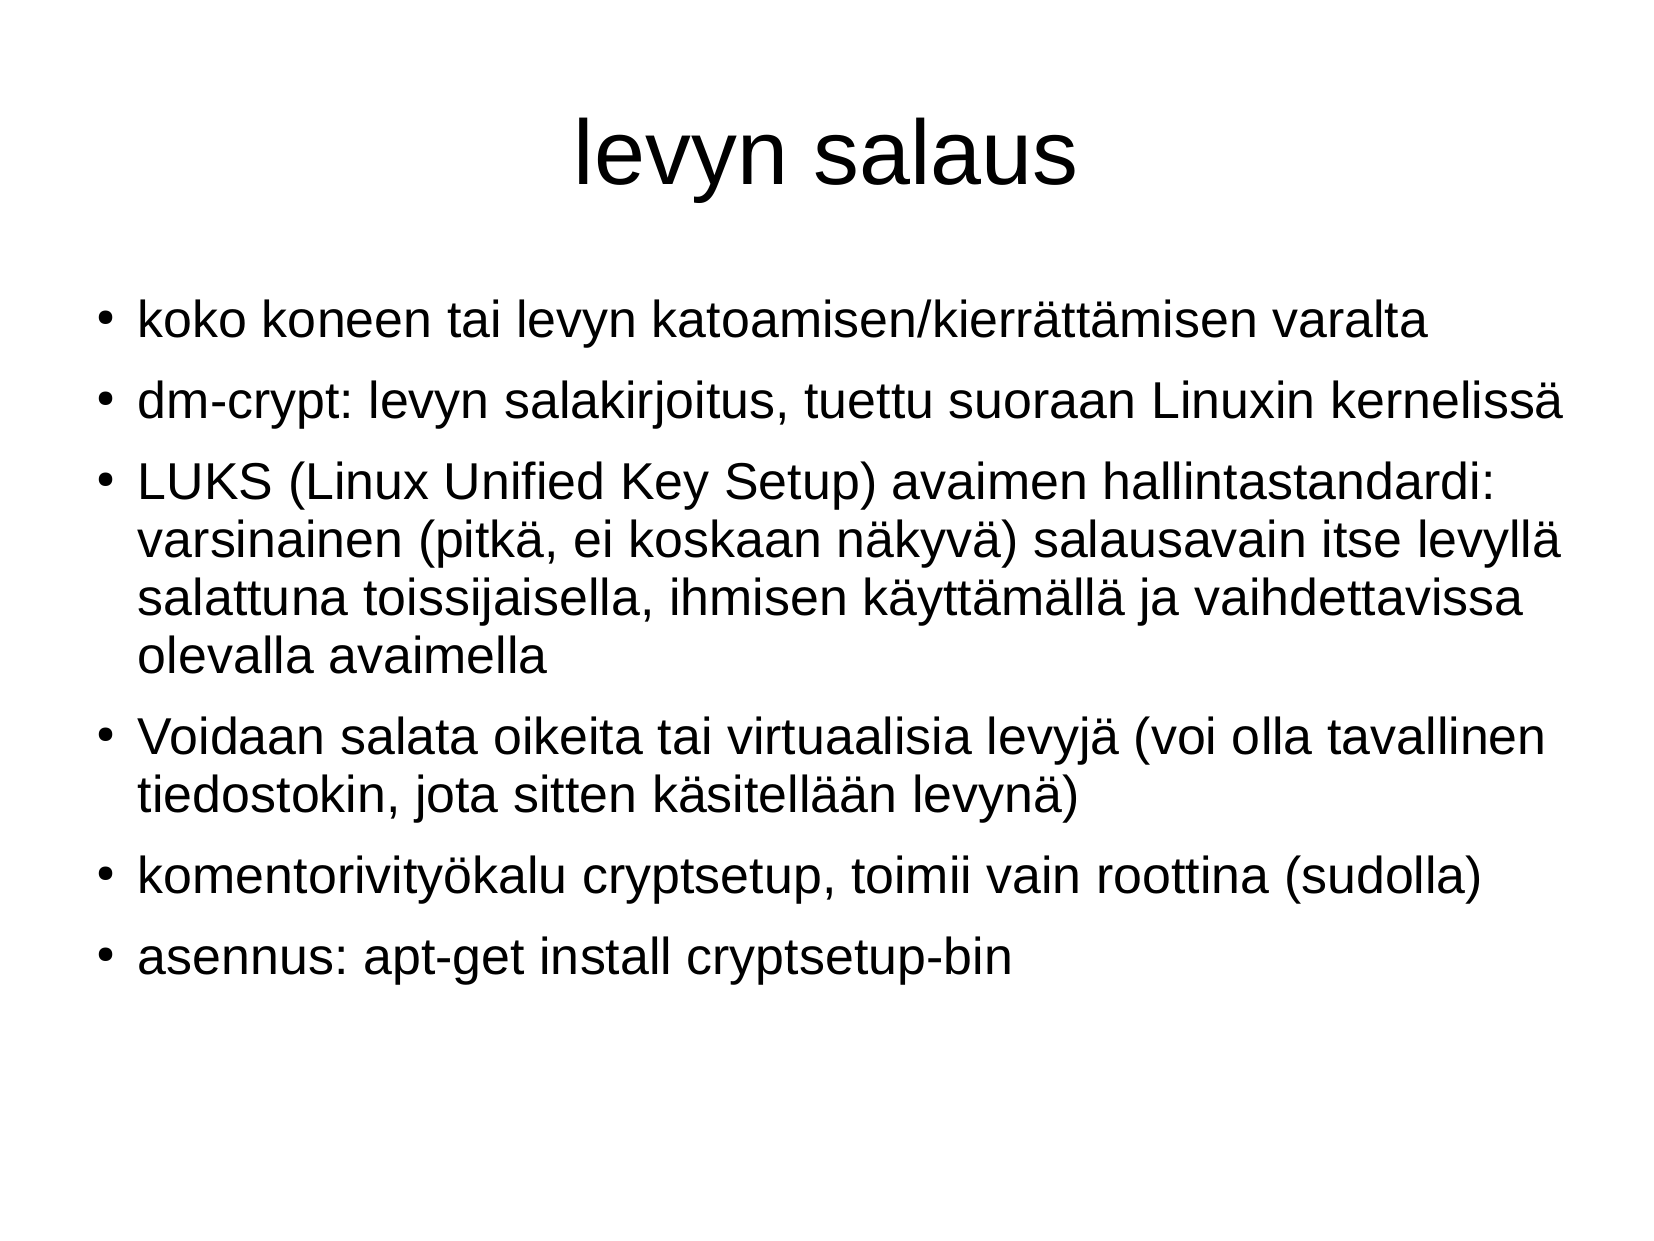

# levyn salaus
koko koneen tai levyn katoamisen/kierrättämisen varalta
dm-crypt: levyn salakirjoitus, tuettu suoraan Linuxin kernelissä
LUKS (Linux Unified Key Setup) avaimen hallintastandardi: varsinainen (pitkä, ei koskaan näkyvä) salausavain itse levyllä salattuna toissijaisella, ihmisen käyttämällä ja vaihdettavissa olevalla avaimella
Voidaan salata oikeita tai virtuaalisia levyjä (voi olla tavallinen tiedostokin, jota sitten käsitellään levynä)
komentorivityökalu cryptsetup, toimii vain roottina (sudolla)
asennus: apt-get install cryptsetup-bin